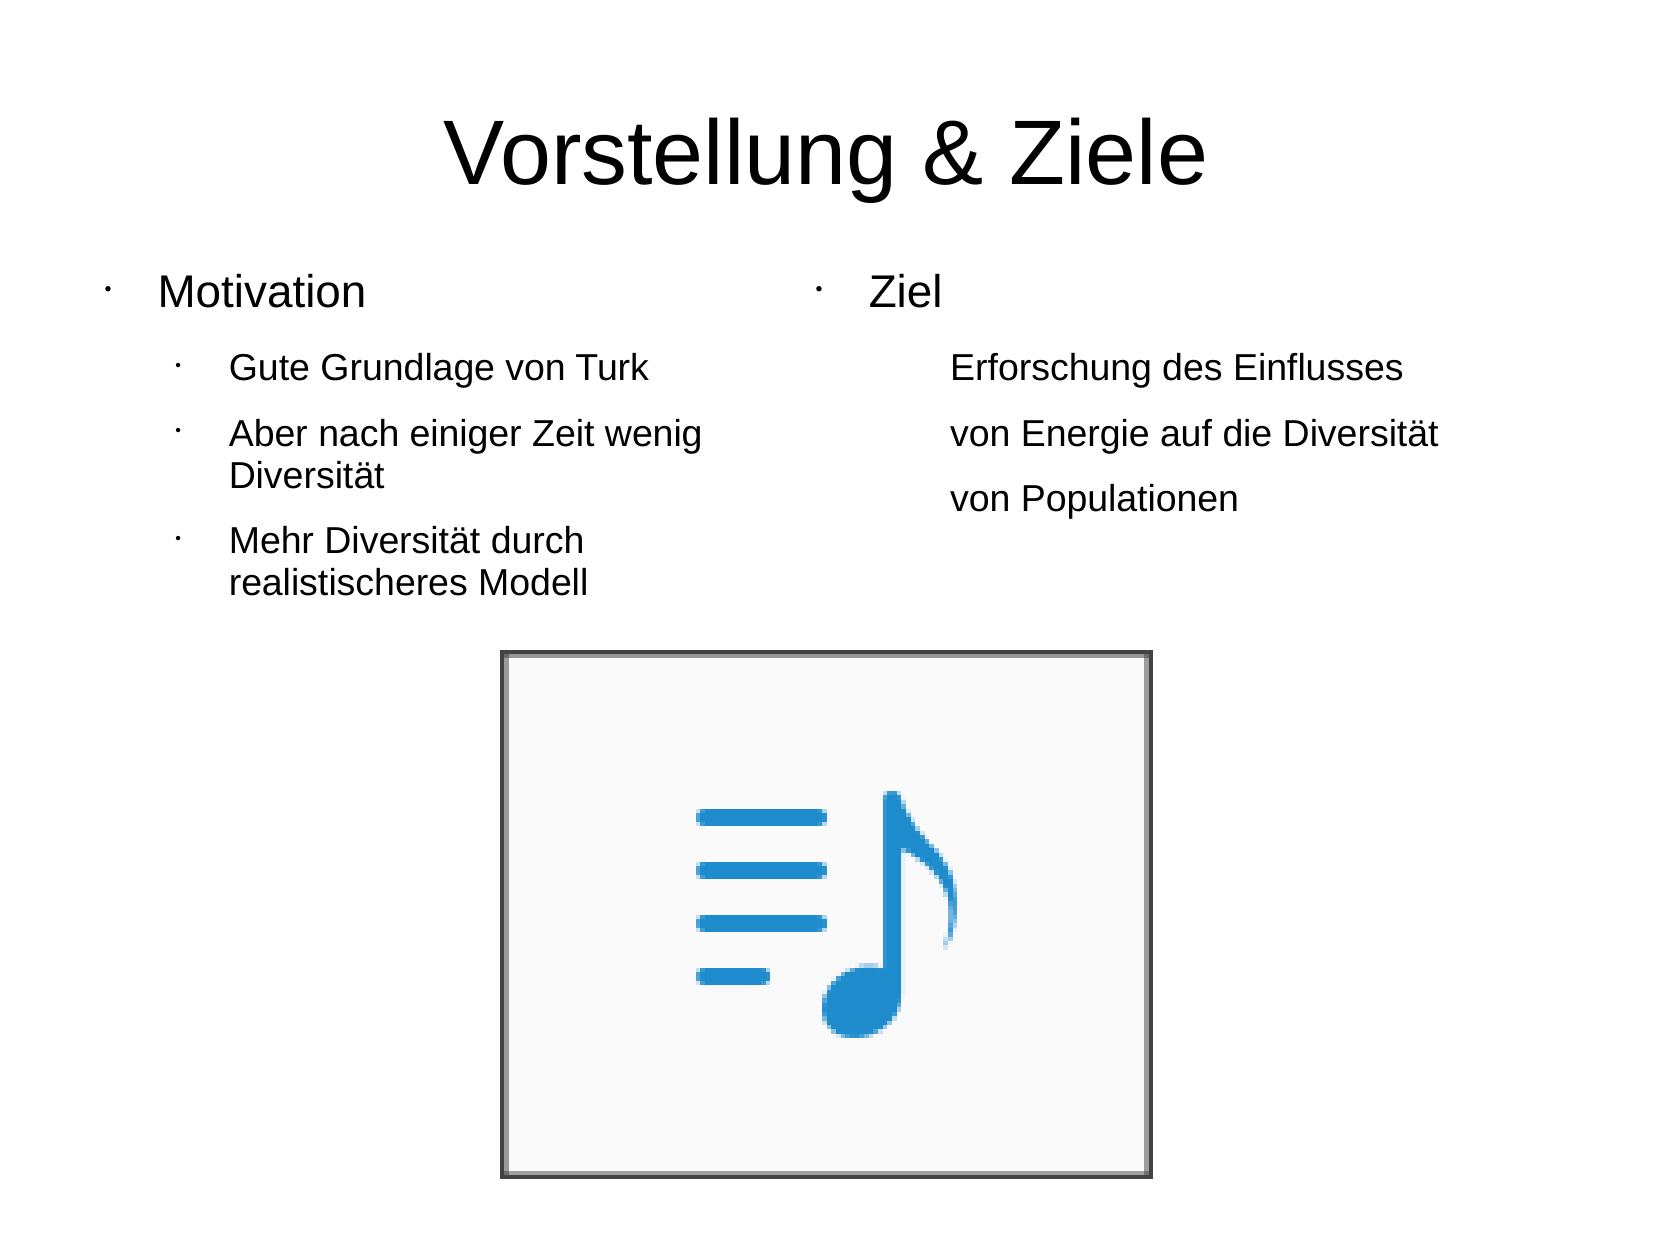

# Vorstellung & Ziele
Motivation
Gute Grundlage von Turk
Aber nach einiger Zeit wenig Diversität
Mehr Diversität durch realistischeres Modell
Ziel
 Erforschung des Einflusses
 von Energie auf die Diversität
 von Populationen